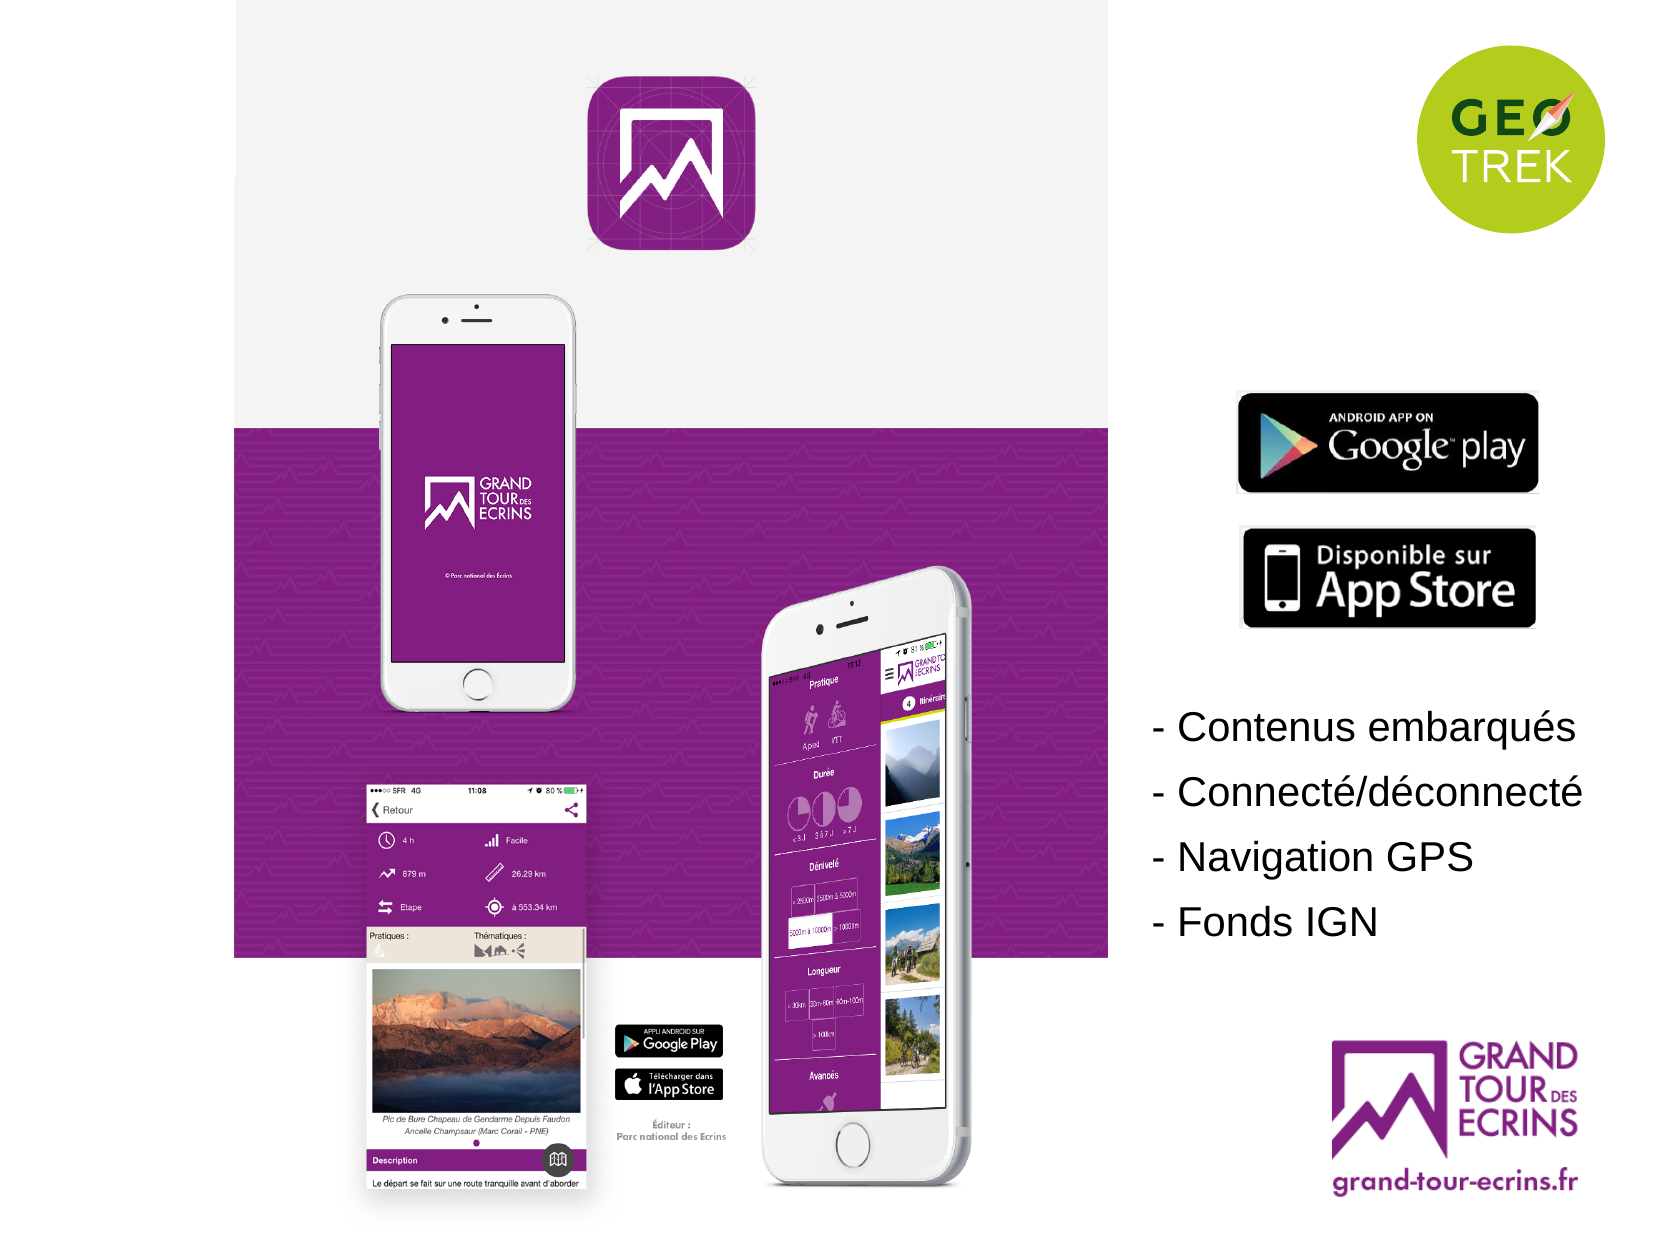

- Contenus embarqués
- Connecté/déconnecté
- Navigation GPS
- Fonds IGN